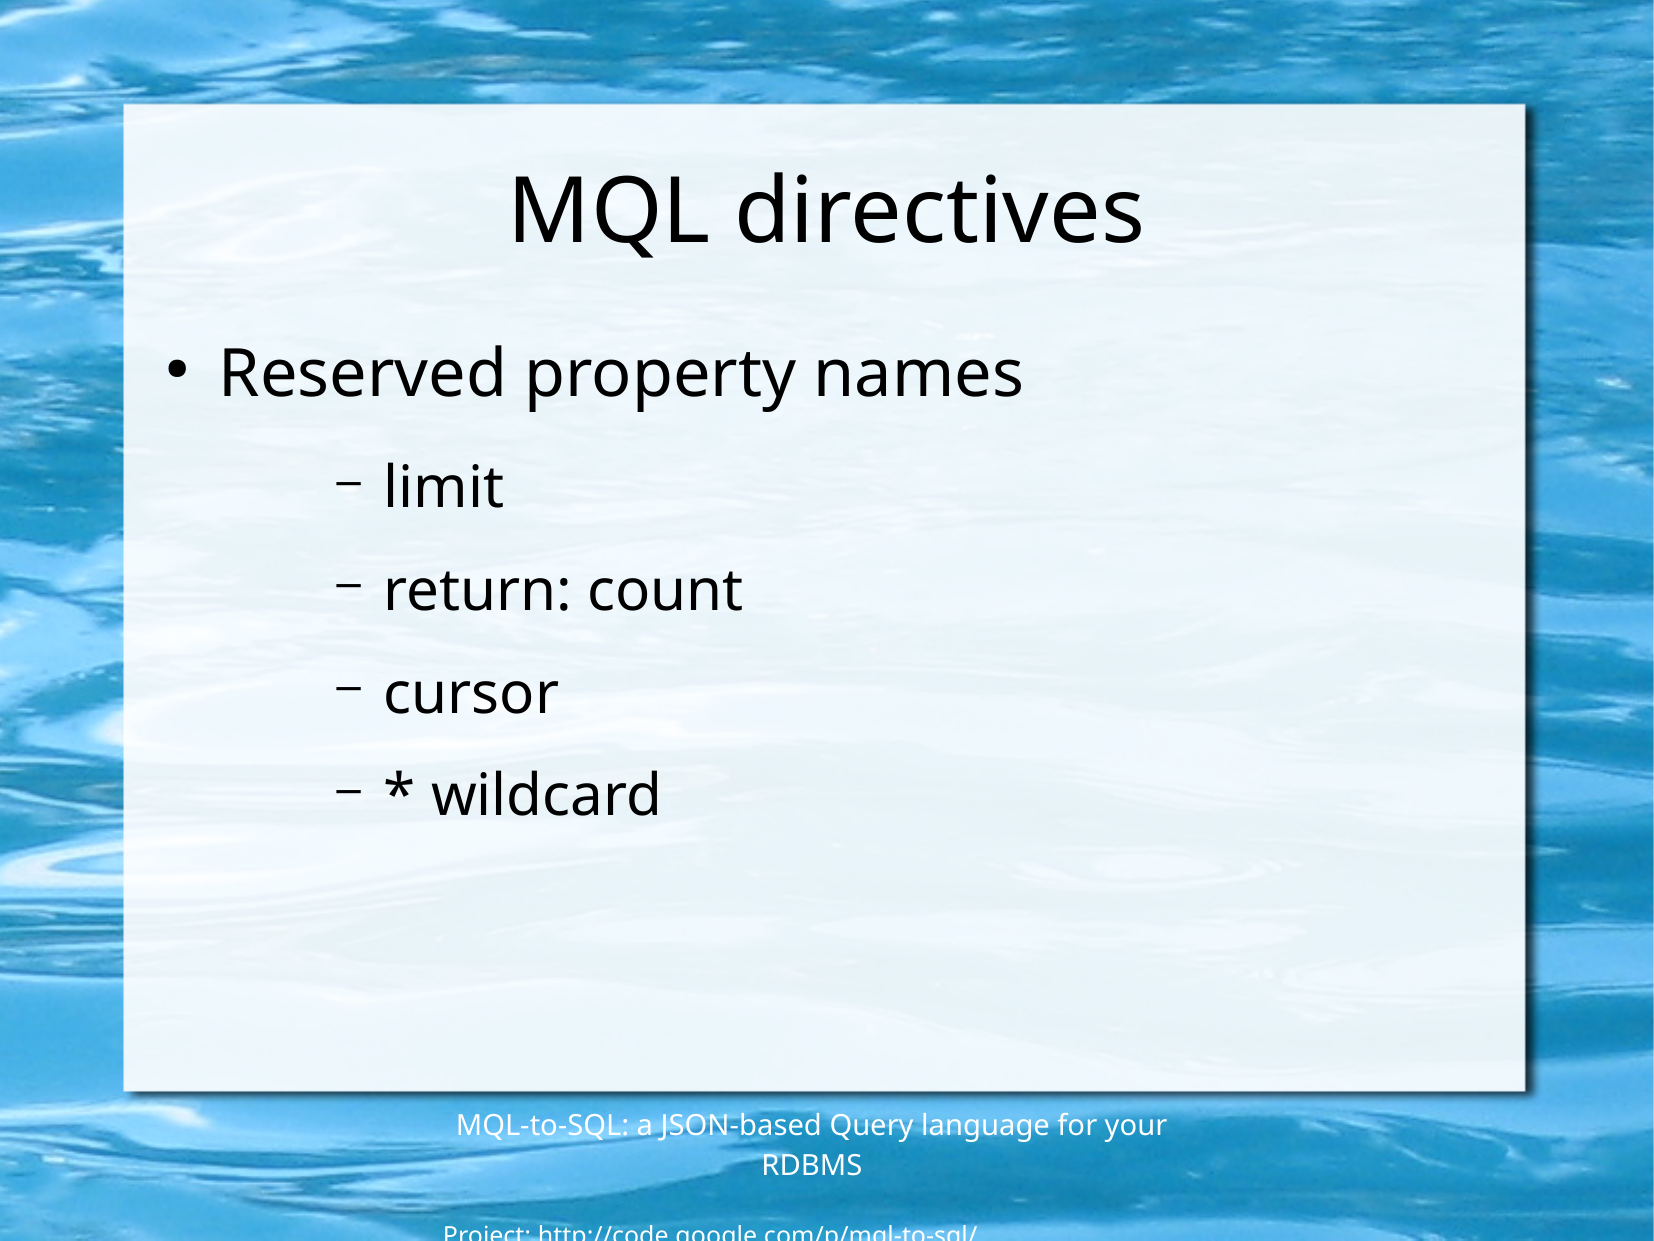

# MQL directives
Reserved property names
limit
return: count
cursor
* wildcard